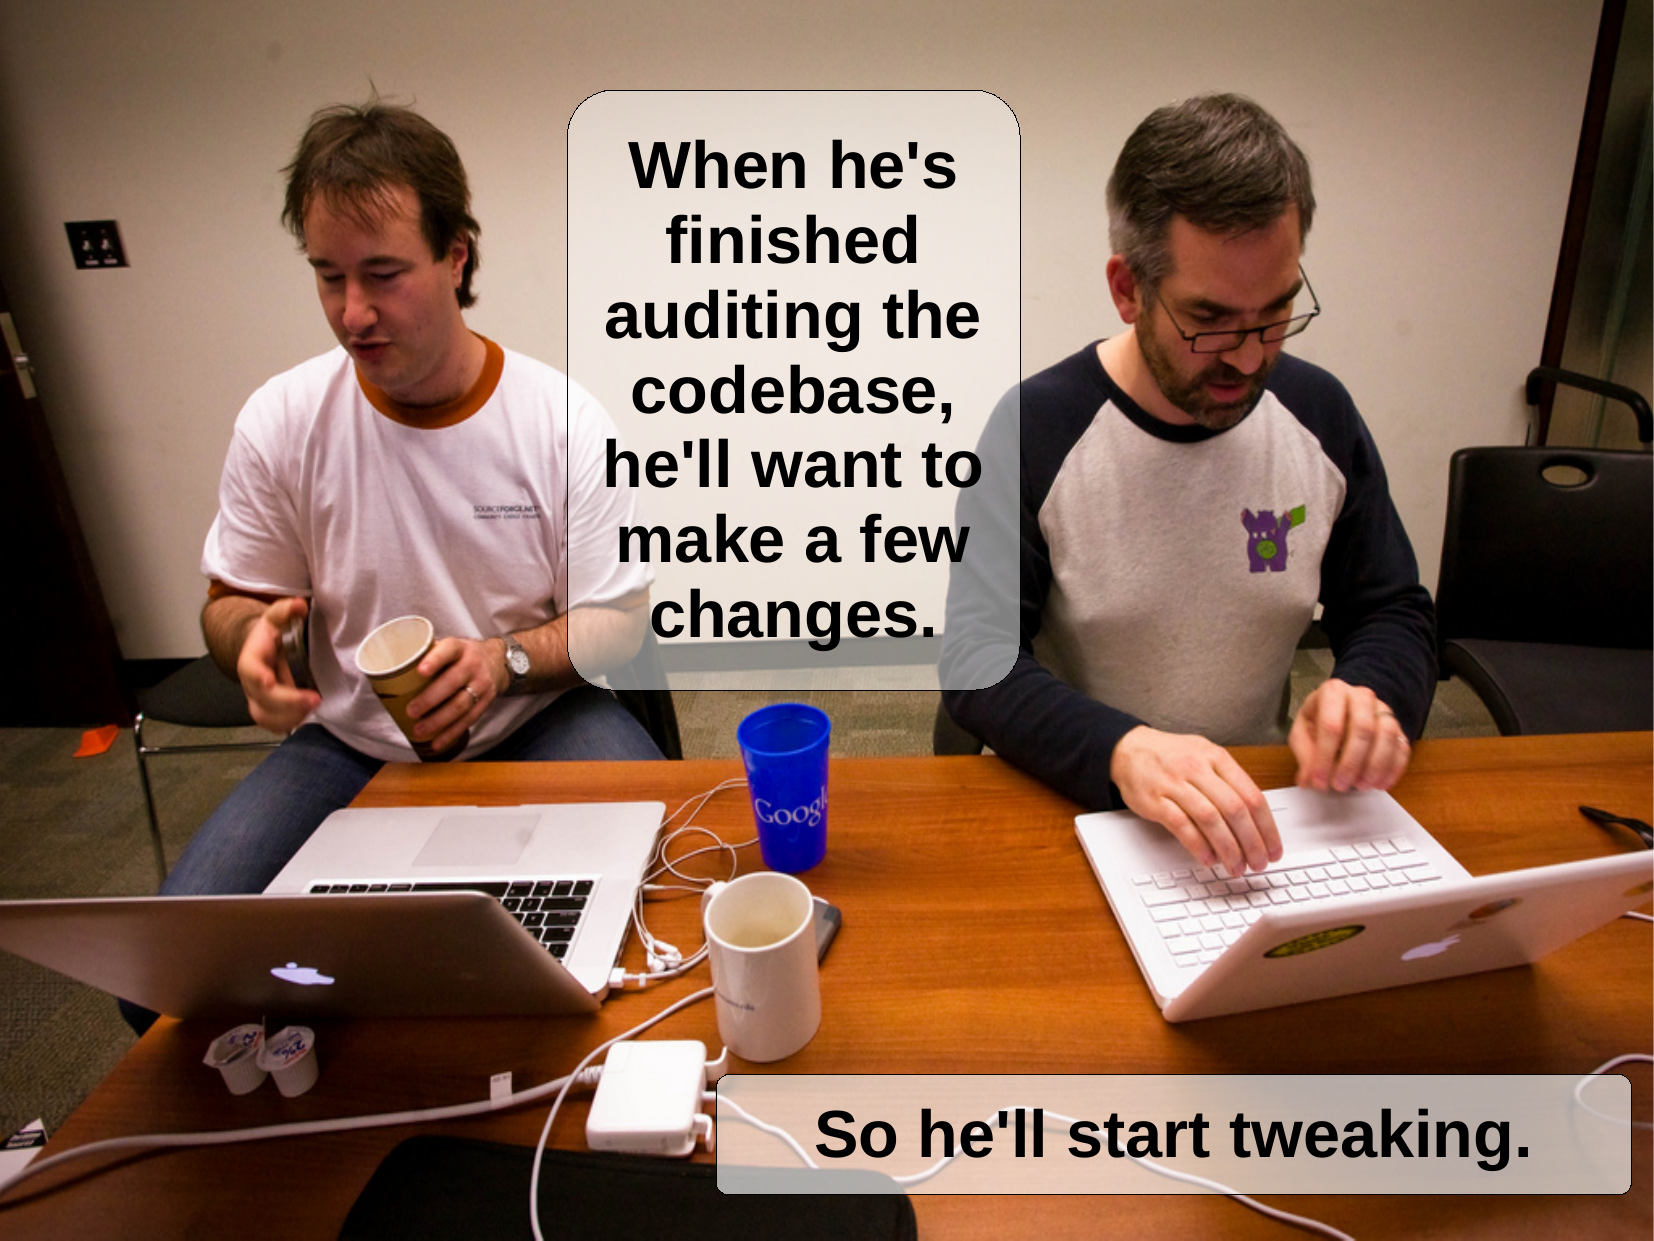

When he's finished auditing the codebase, he'll want to make a few changes.
So he'll start tweaking.